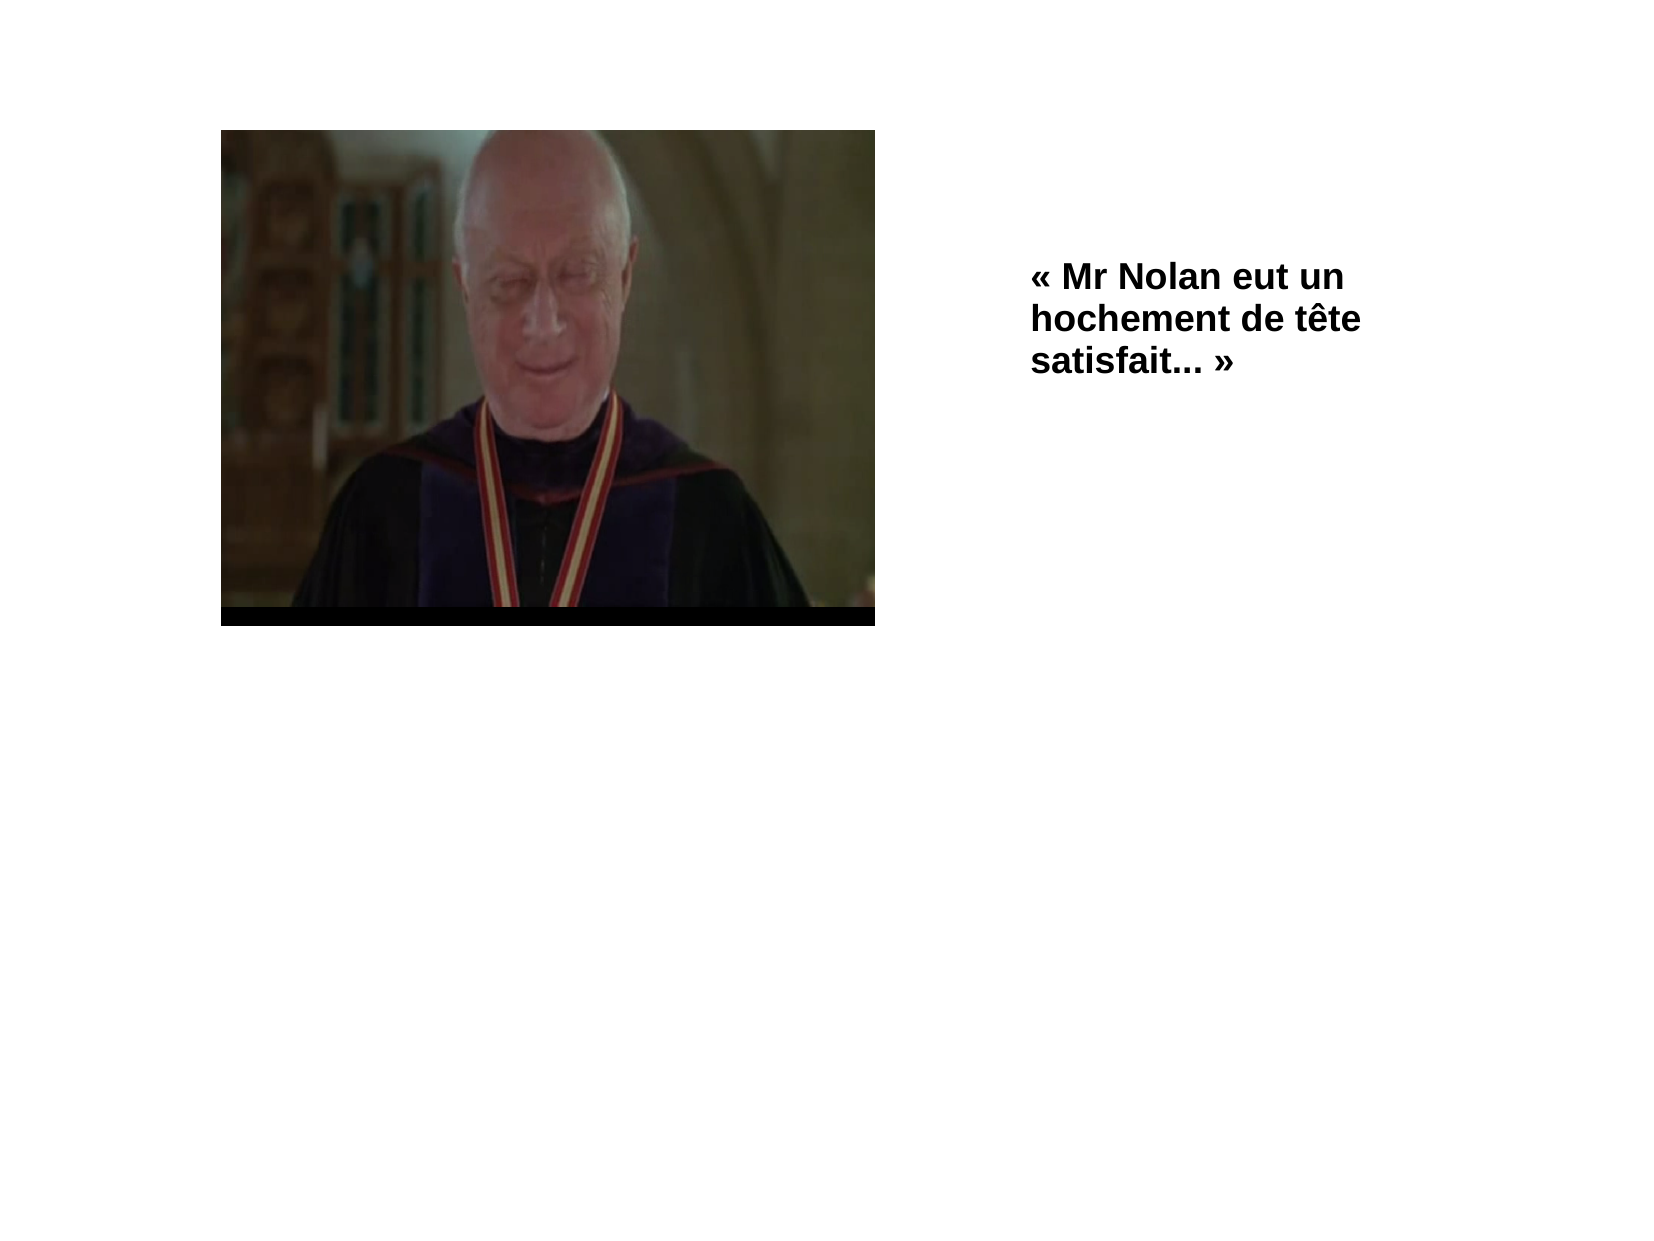

« Mr Nolan eut un hochement de tête satisfait... »